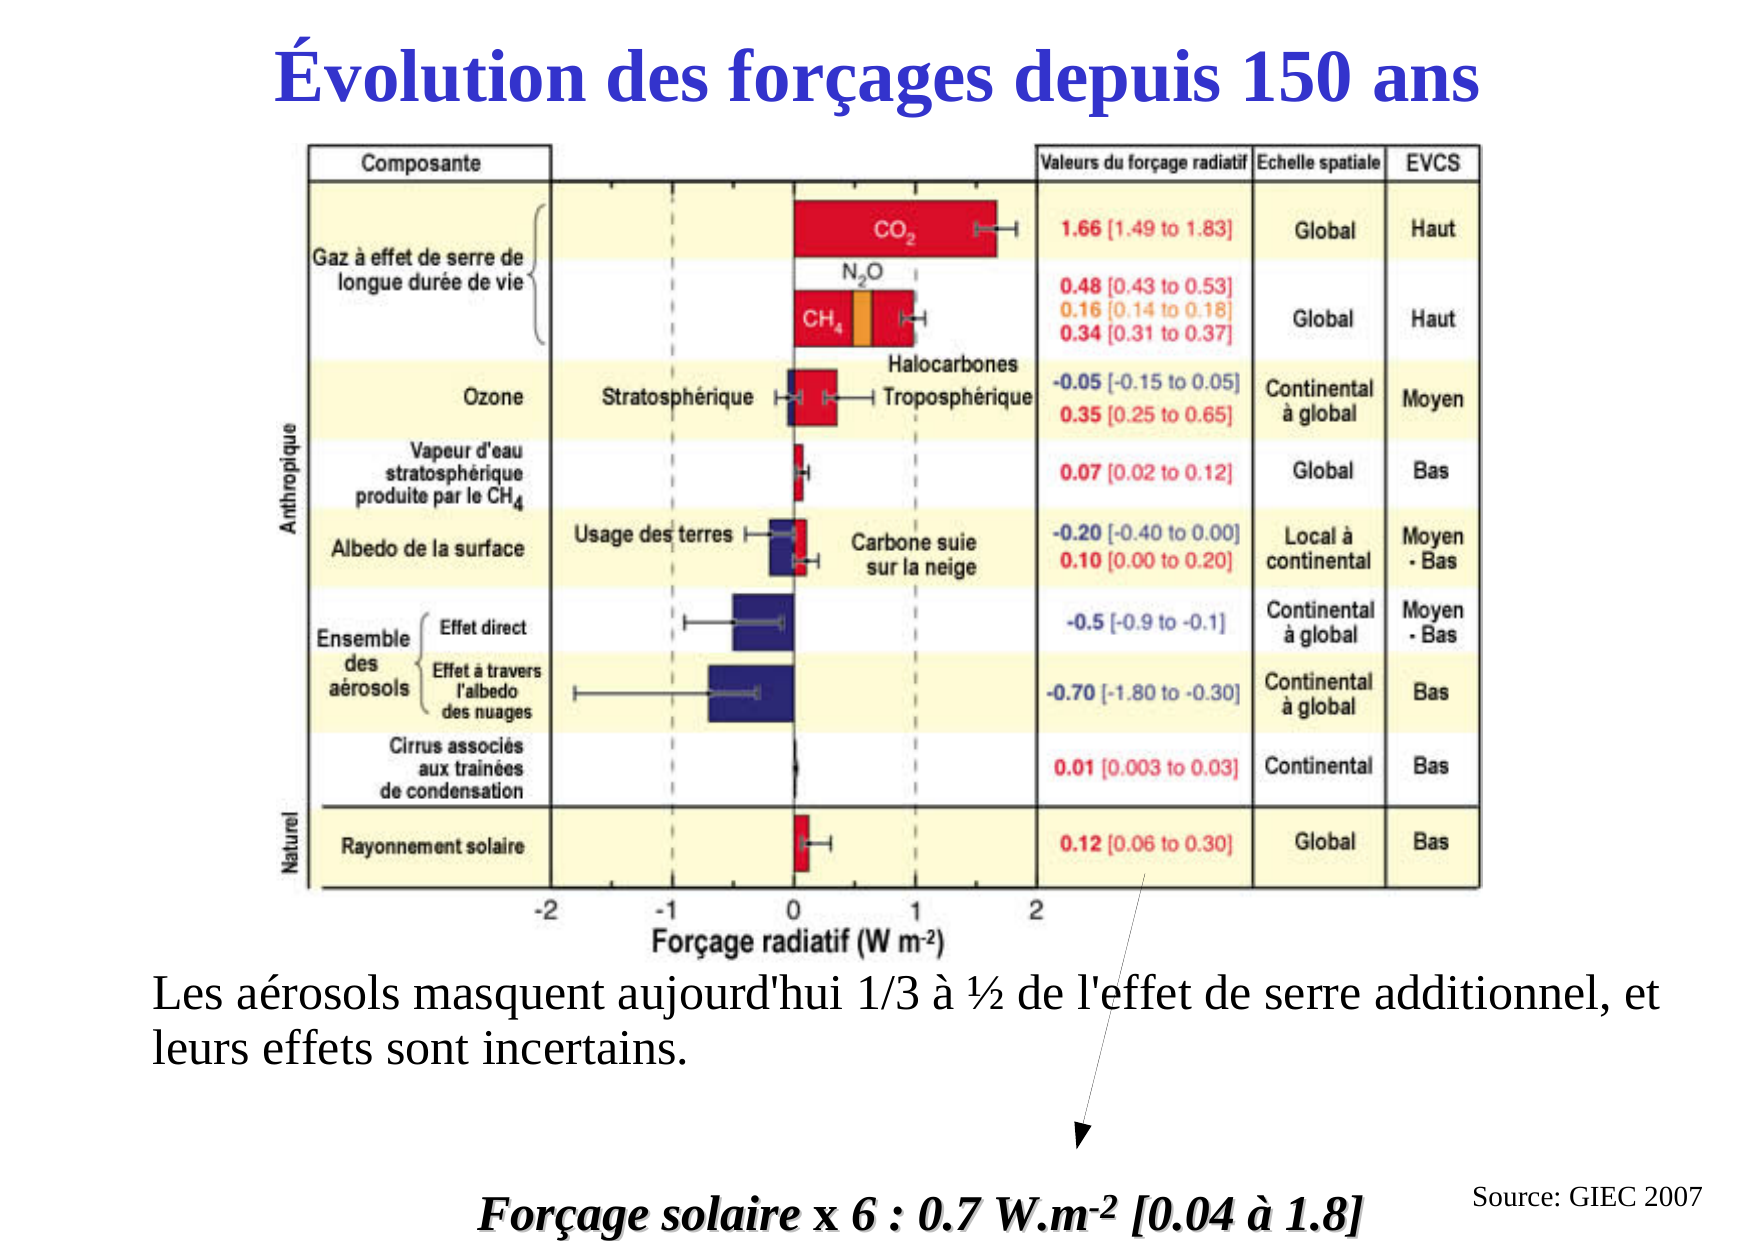

Évolution des forçages depuis 150 ans
Les aérosols masquent aujourd'hui 1/3 à ½ de l'effet de serre additionnel, et leurs effets sont incertains.
Forçage solaire x 6 : 0.7 W.m-2 [0.04 à 1.8]
Source: GIEC 2007